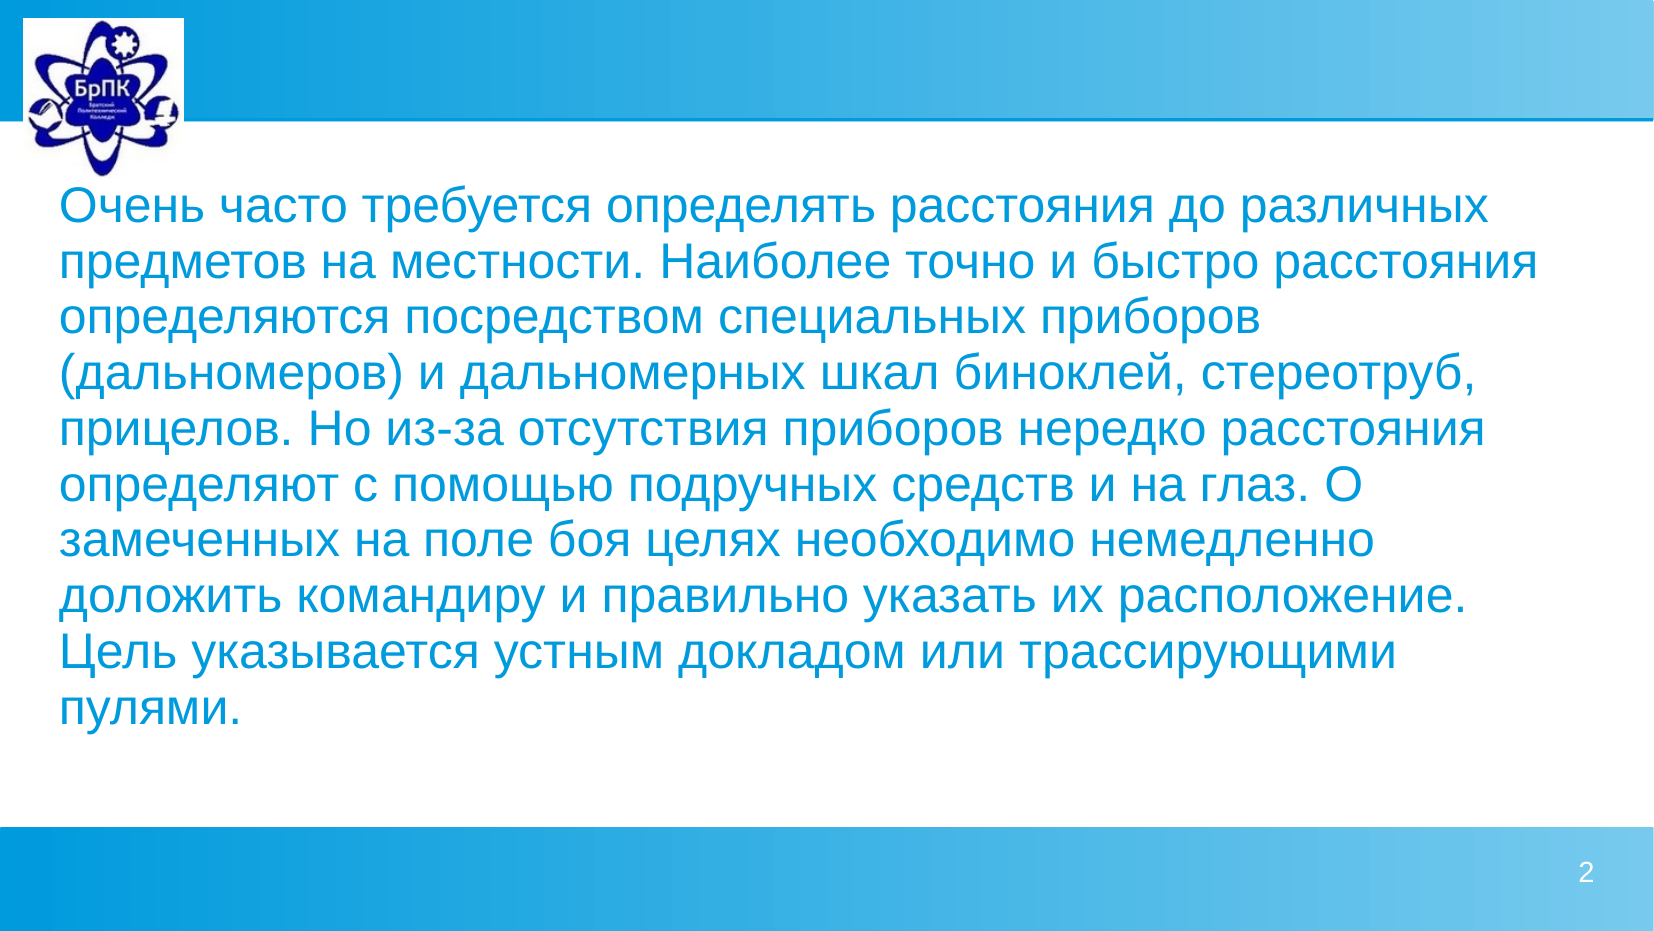

# Очень часто требуется определять расстояния до различных предметов на местности. Наиболее точно и быстро расстояния определяются посредством специальных приборов (дальномеров) и дальномерных шкал биноклей, стереотруб, прицелов. Но из-за отсутствия приборов нередко расстояния определяют с помощью подручных средств и на глаз. О замеченных на поле боя целях необходимо немедленно доложить командиру и правильно указать их расположение. Цель указывается устным докладом или трассирующими пулями.
2